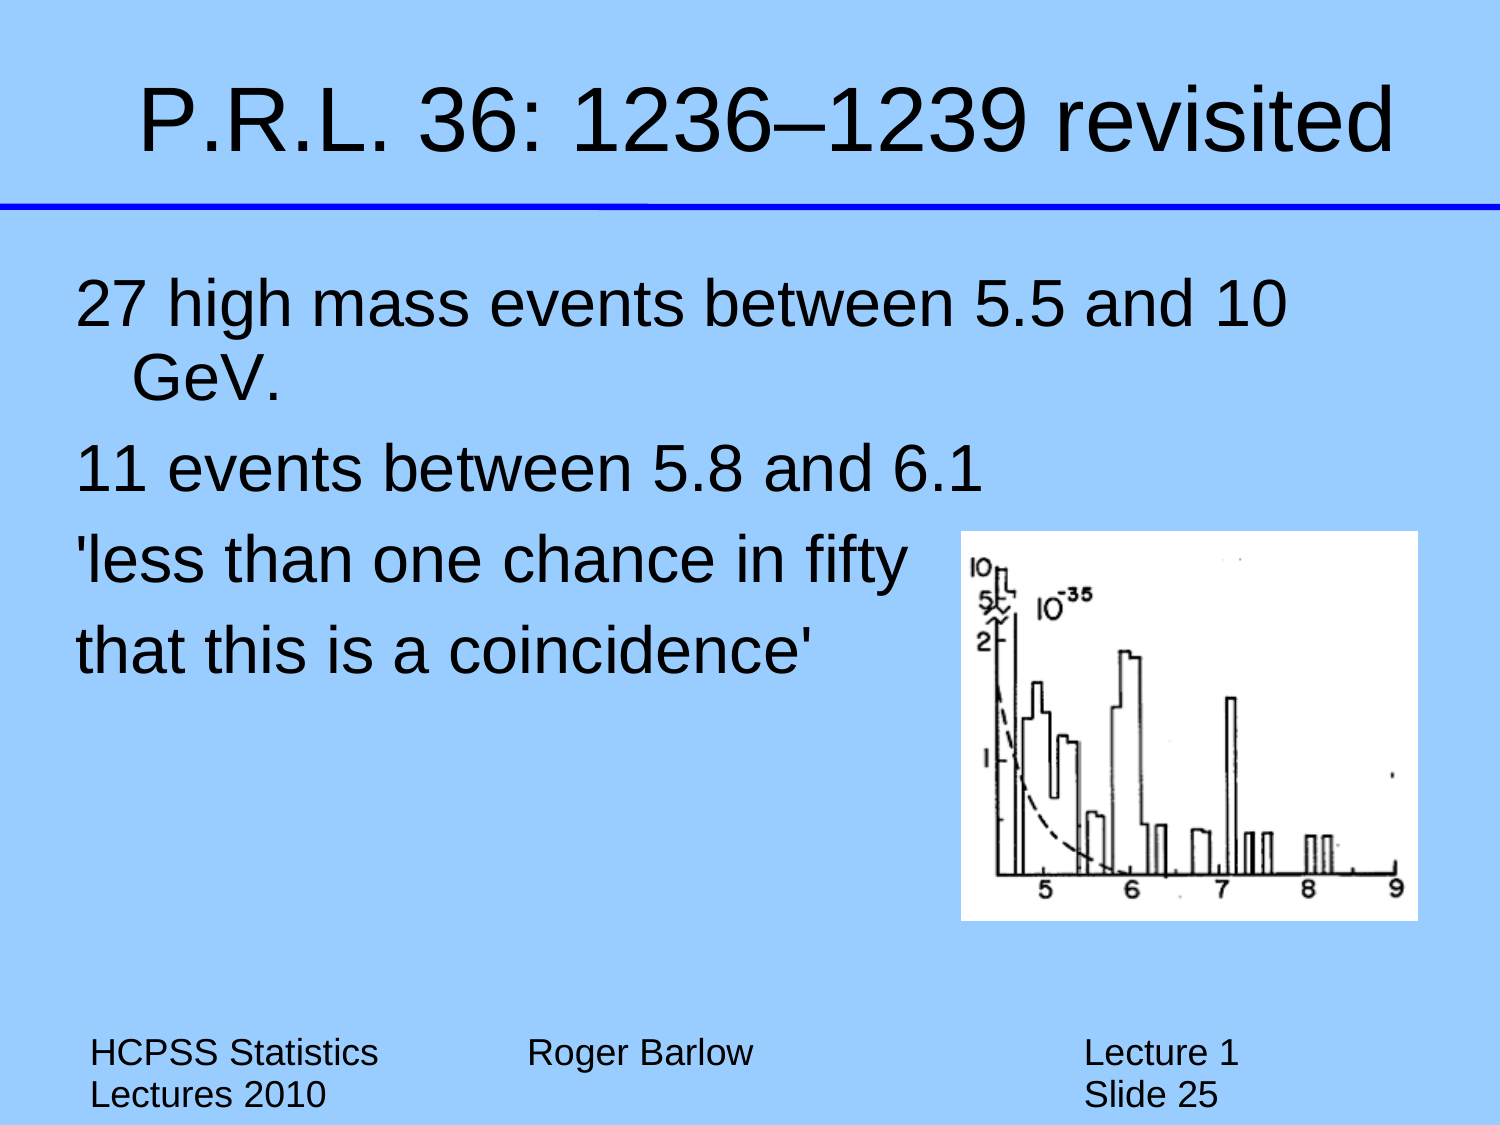

# P.R.L. 36: 1236–1239 revisited
27 high mass events between 5.5 and 10 GeV.
11 events between 5.8 and 6.1
'less than one chance in fifty
that this is a coincidence'
25